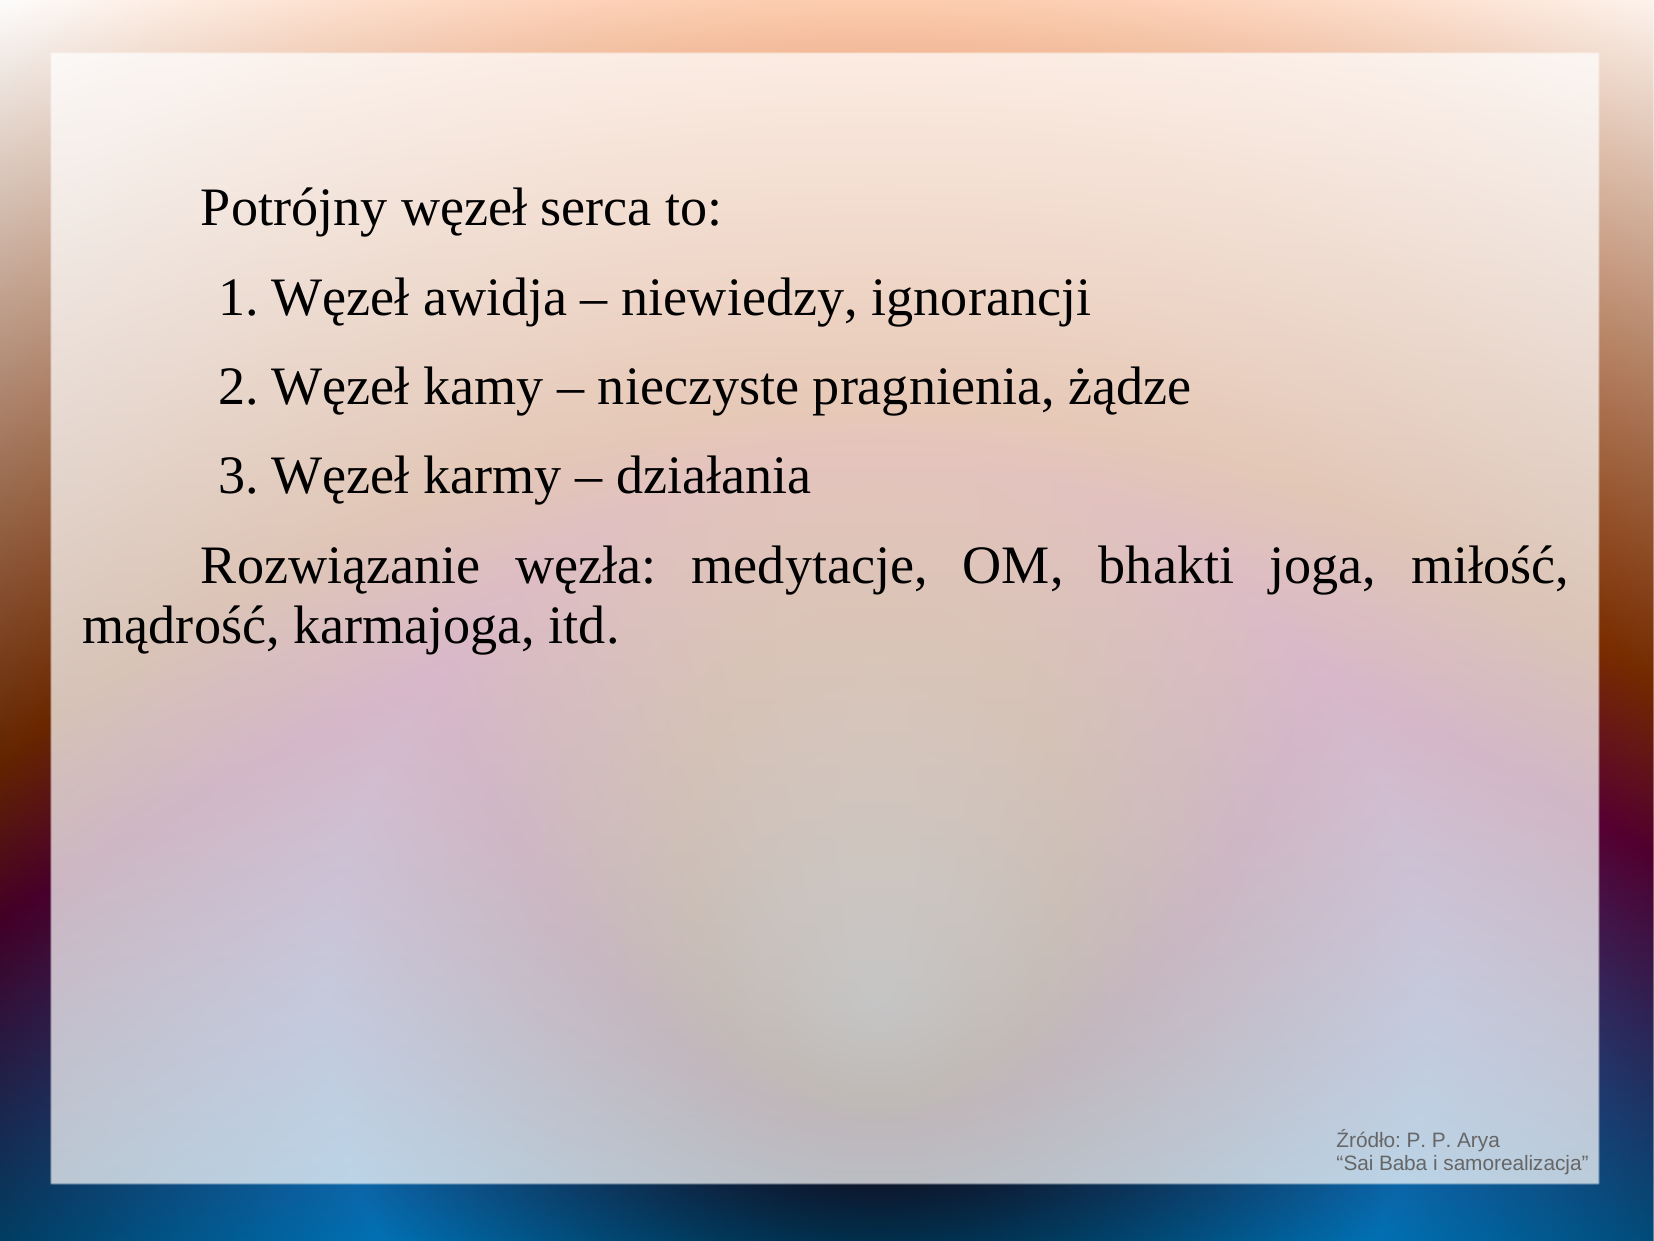

#
Potrójny węzeł serca to:
Węzeł awidja – niewiedzy, ignorancji
Węzeł kamy – nieczyste pragnienia, żądze
Węzeł karmy – działania
Rozwiązanie węzła: medytacje, OM, bhakti joga, miłość, mądrość, karmajoga, itd.
Źródło: P. P. Arya
“Sai Baba i samorealizacja”